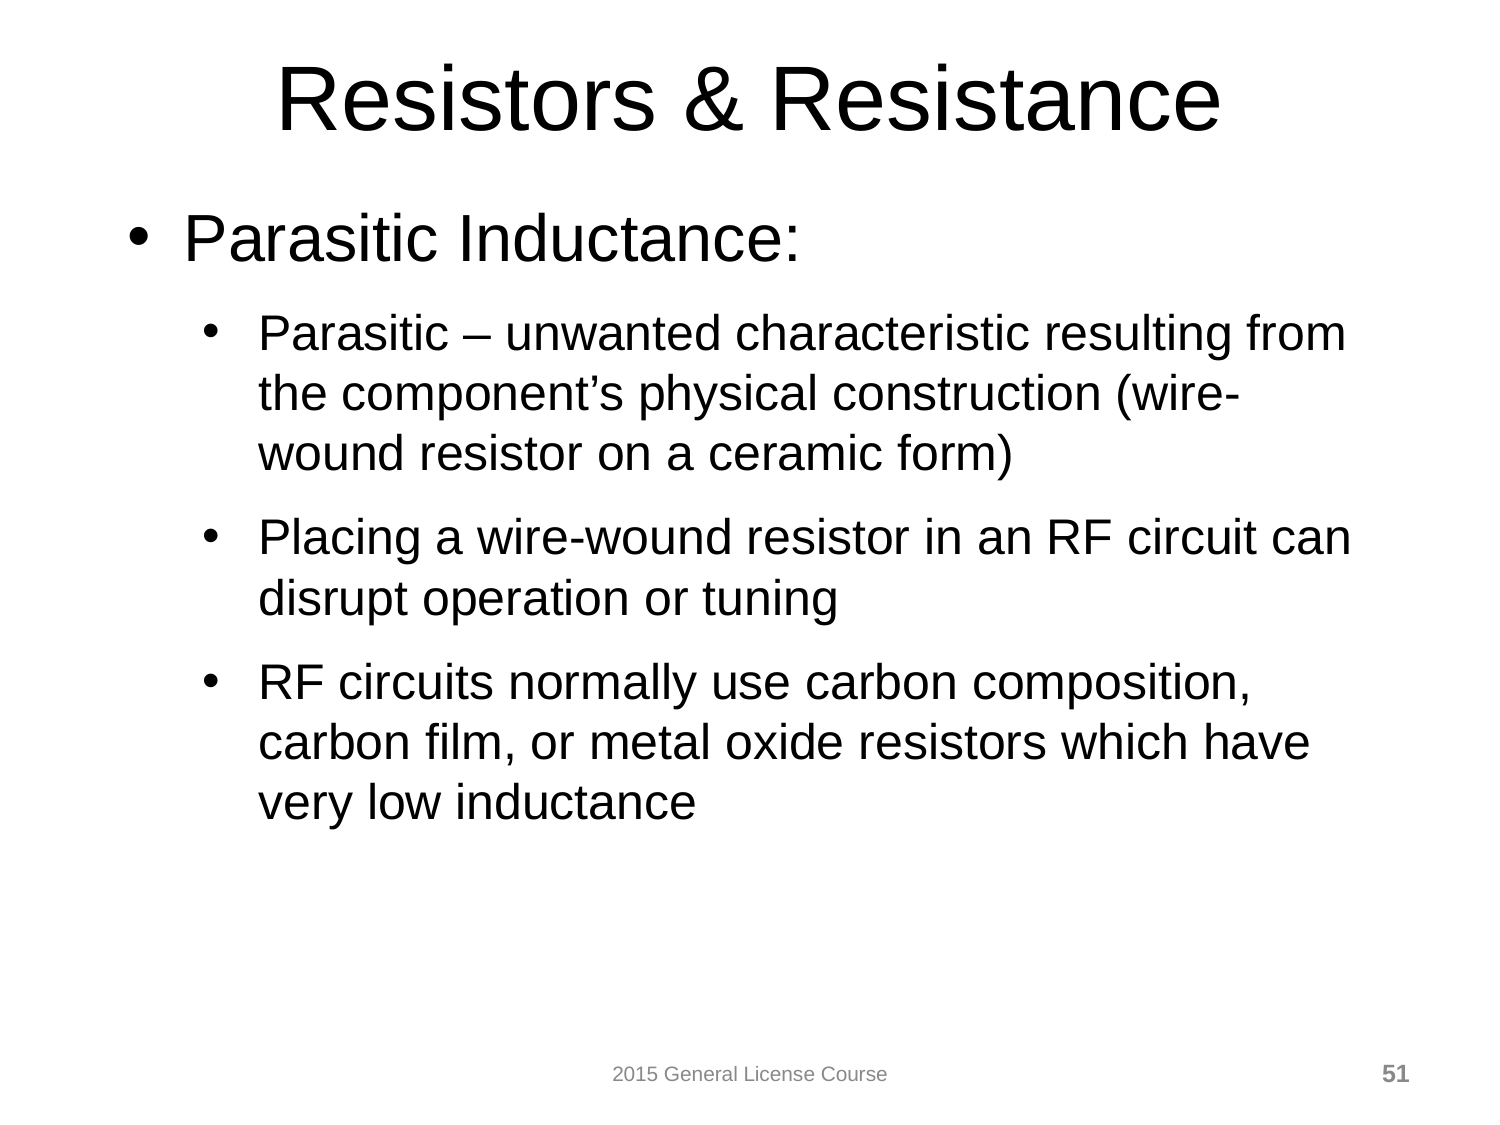

Resistors & Resistance
Parasitic Inductance:
Parasitic – unwanted characteristic resulting from the component’s physical construction (wire-wound resistor on a ceramic form)
Placing a wire-wound resistor in an RF circuit can disrupt operation or tuning
RF circuits normally use carbon composition, carbon film, or metal oxide resistors which have very low inductance
2015 General License Course